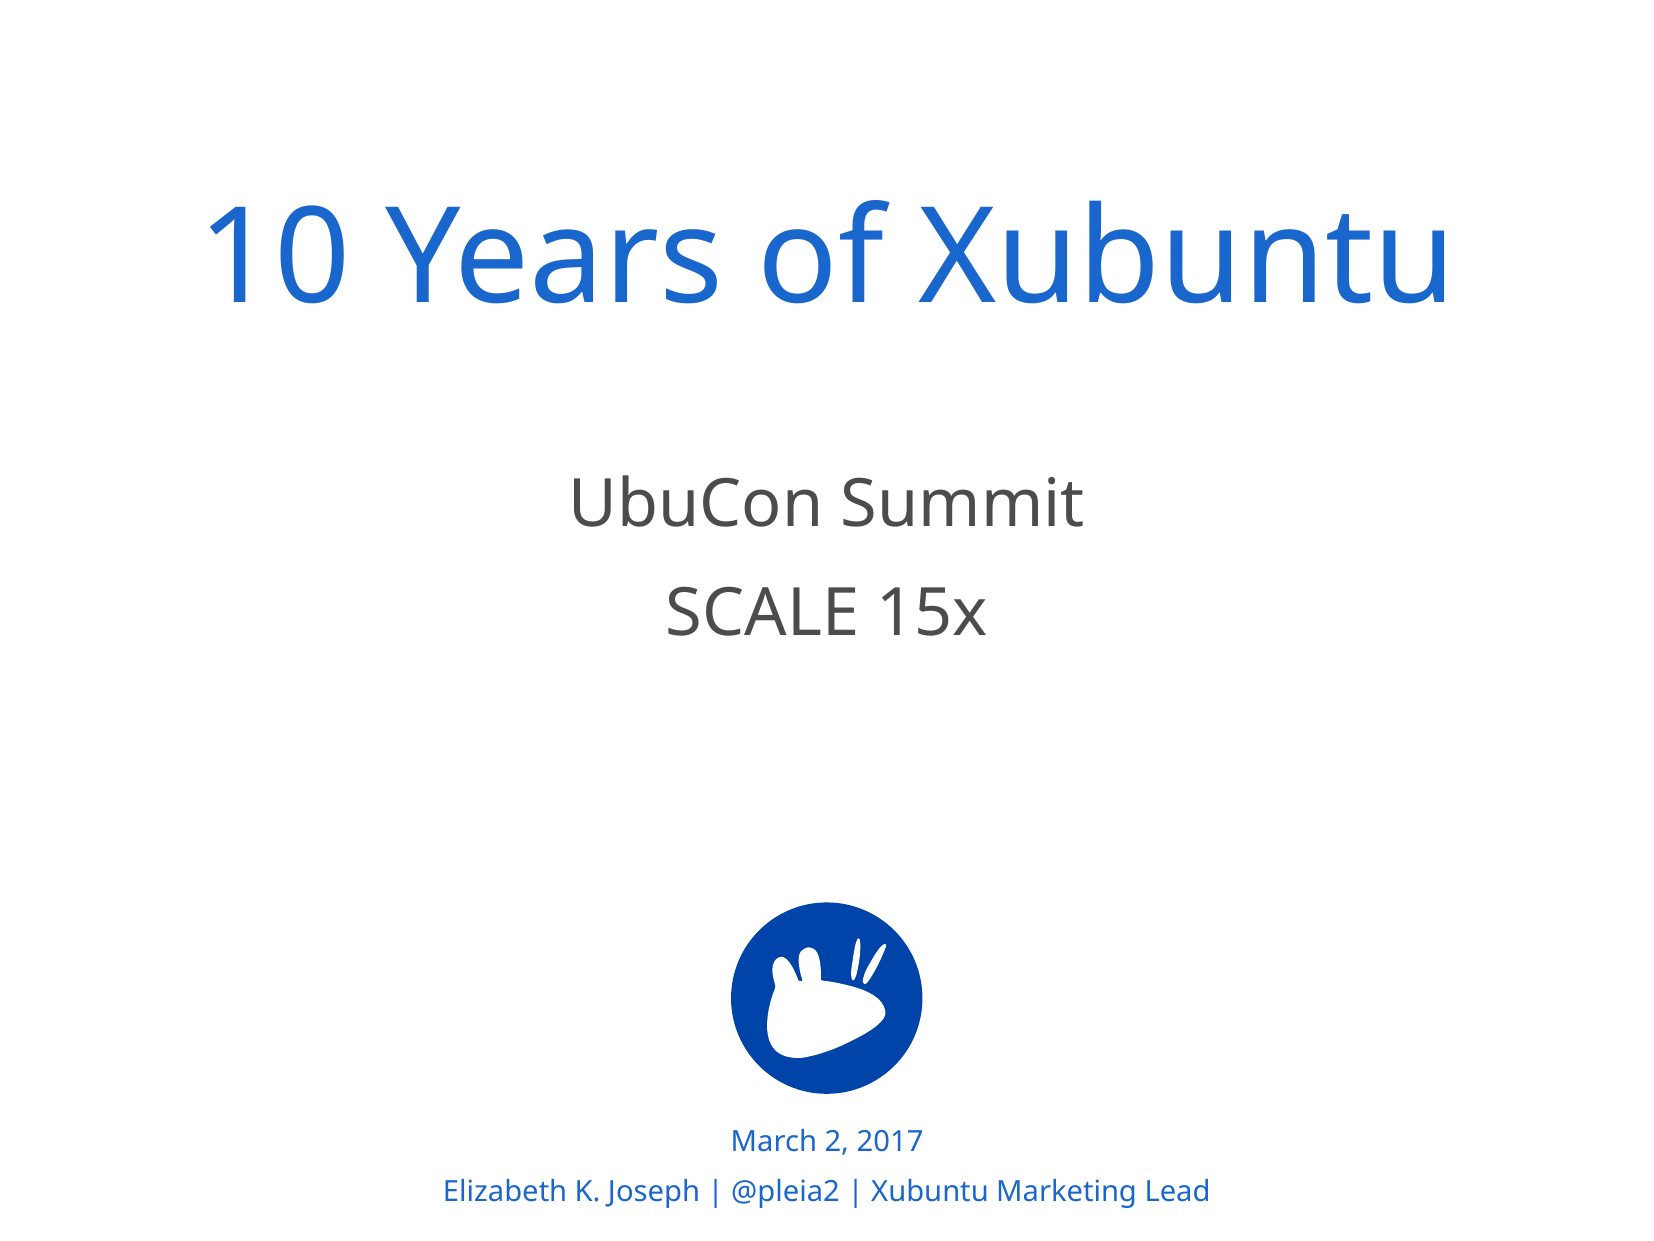

# 10 Years of Xubuntu
UbuCon Summit
SCALE 15x
March 2, 2017
Elizabeth K. Joseph | @pleia2 | Xubuntu Marketing Lead